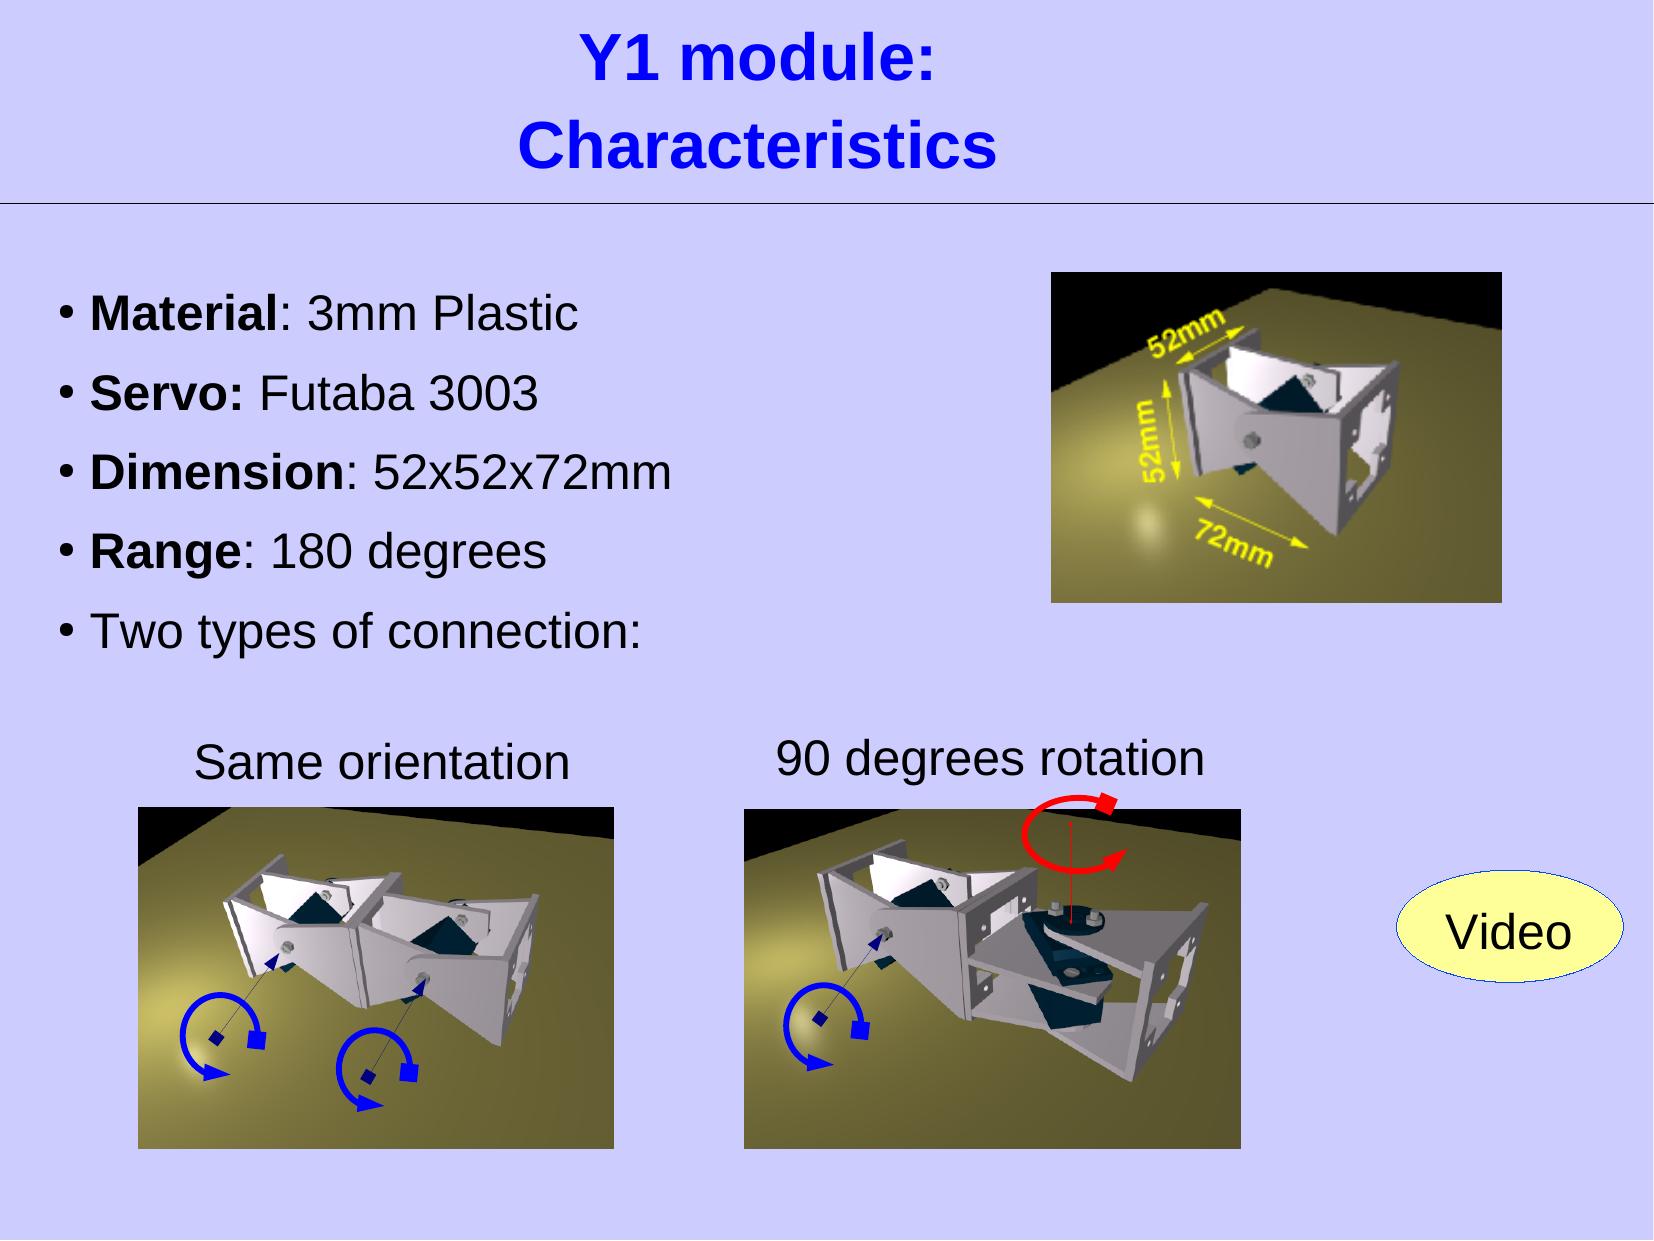

# Y1 module: Characteristics
 Material: 3mm Plastic
 Servo: Futaba 3003
 Dimension: 52x52x72mm
 Range: 180 degrees
 Two types of connection:
90 degrees rotation
Same orientation
Video